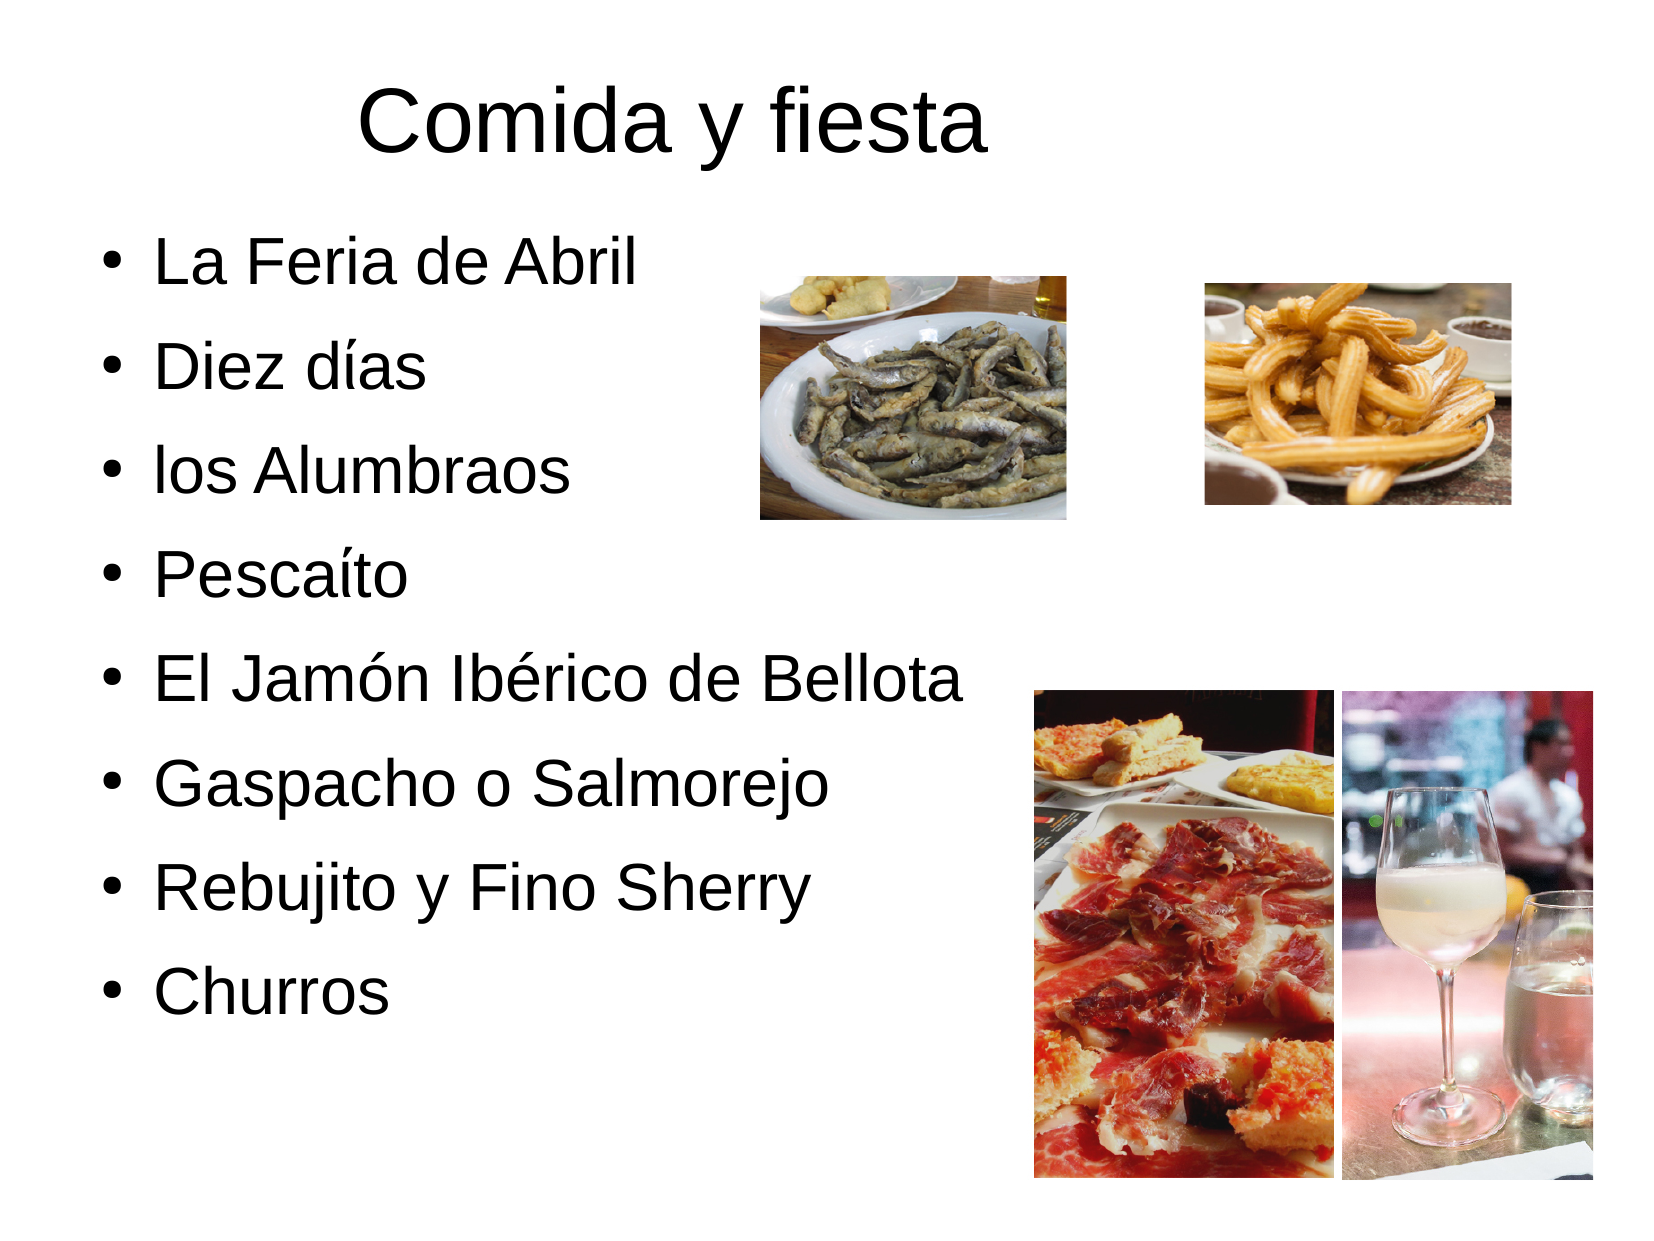

# Comida y fiesta
La Feria de Abril
Diez dίas
los Alumbraos
Pescaίto
El Jamón Ibérico de Bellota
Gaspacho o Salmorejo
Rebujito y Fino Sherry
Churros